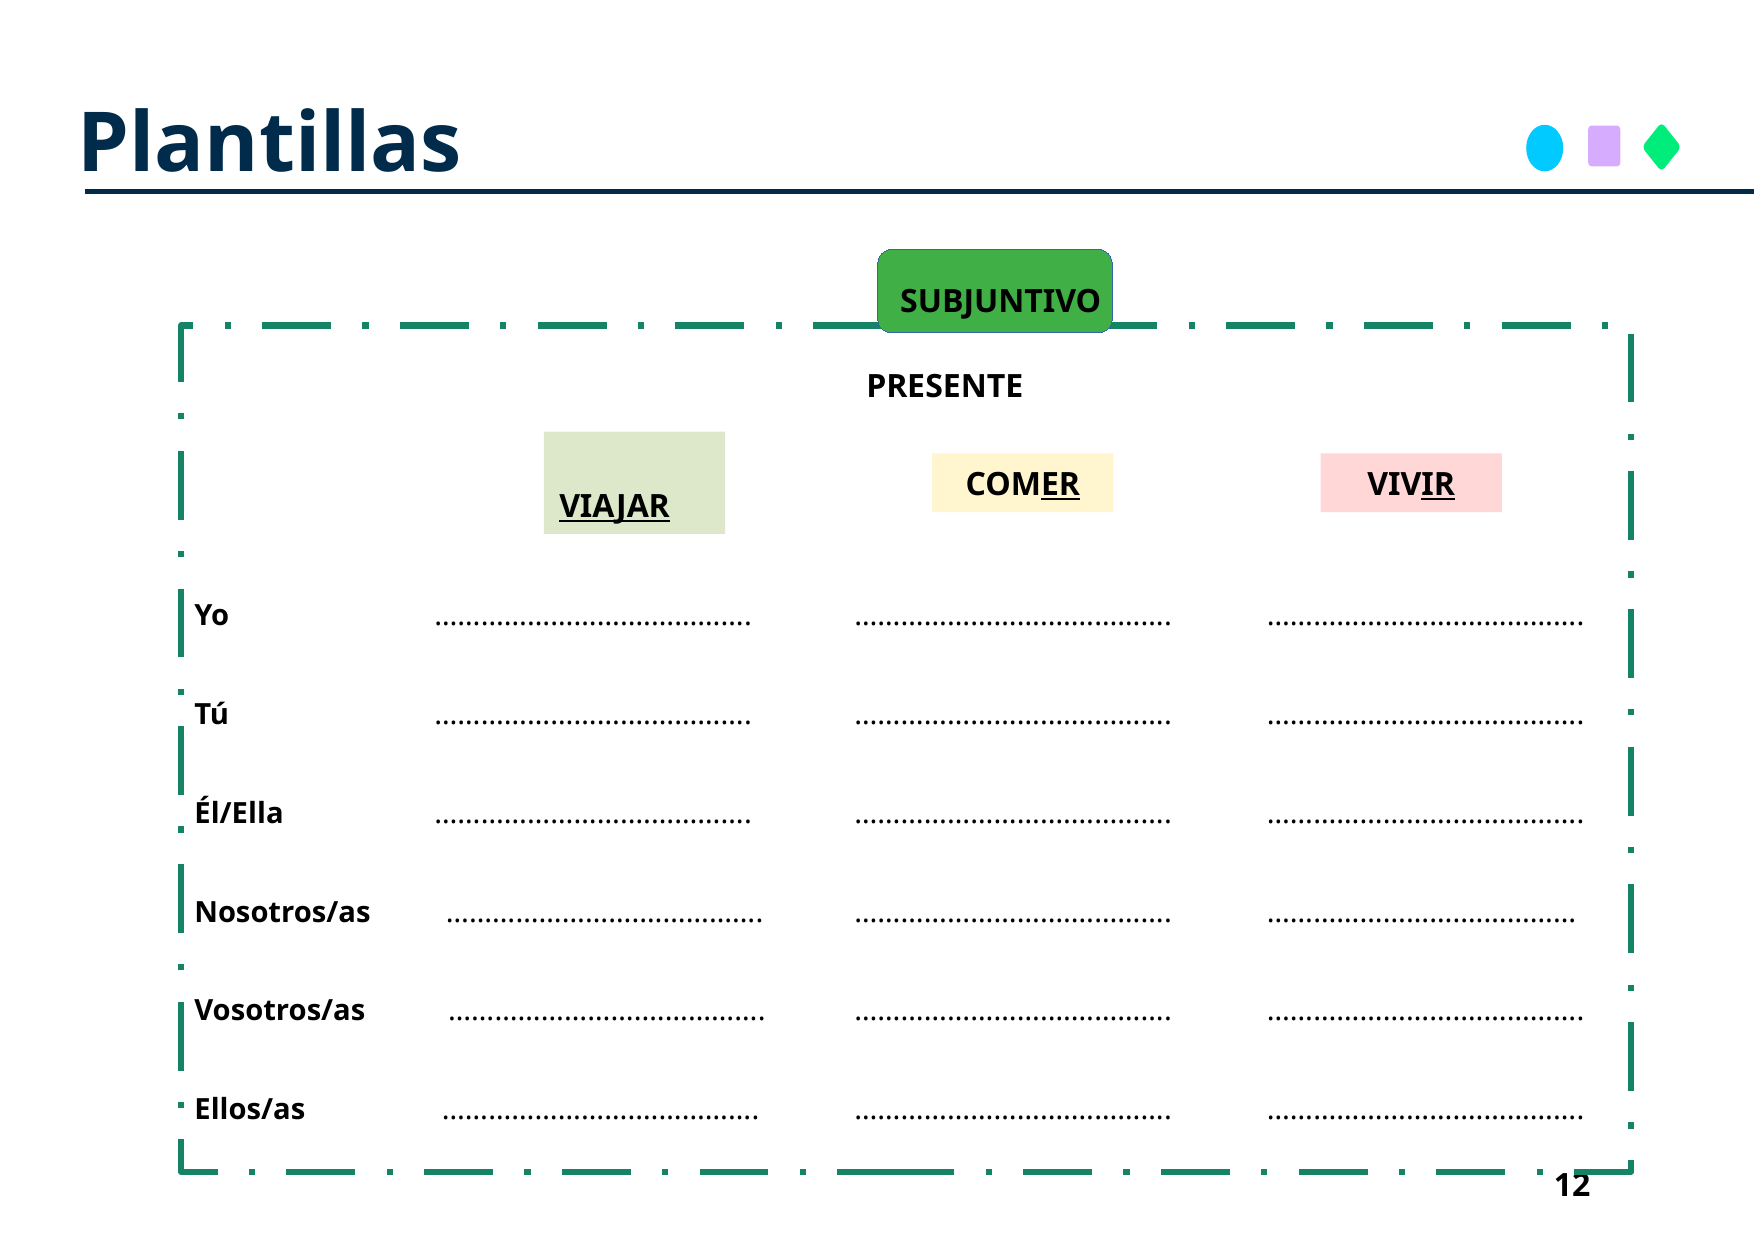

# Plantillas
SUBJUNTIVO
PRESENTE
	VIAJAR
COMER
VIVIR
Yo	 …………………….…………….	 …………………….…………….	 …………………….…………….
Tú	 …………………….…………….	 …………………….…………….	 …………………….…………….
Él/Ella	 …………………….…………….	 …………………….…………….	 …………………….…………….
Nosotros/as …………………….…………….	 …………………….…………….	 …………………….……………
Vosotros/as …………………….…………….	 …………………….…………….	 …………………….…………….
Ellos/as	 …………………….…………….	 …………………….…………….	 …………………….…………….